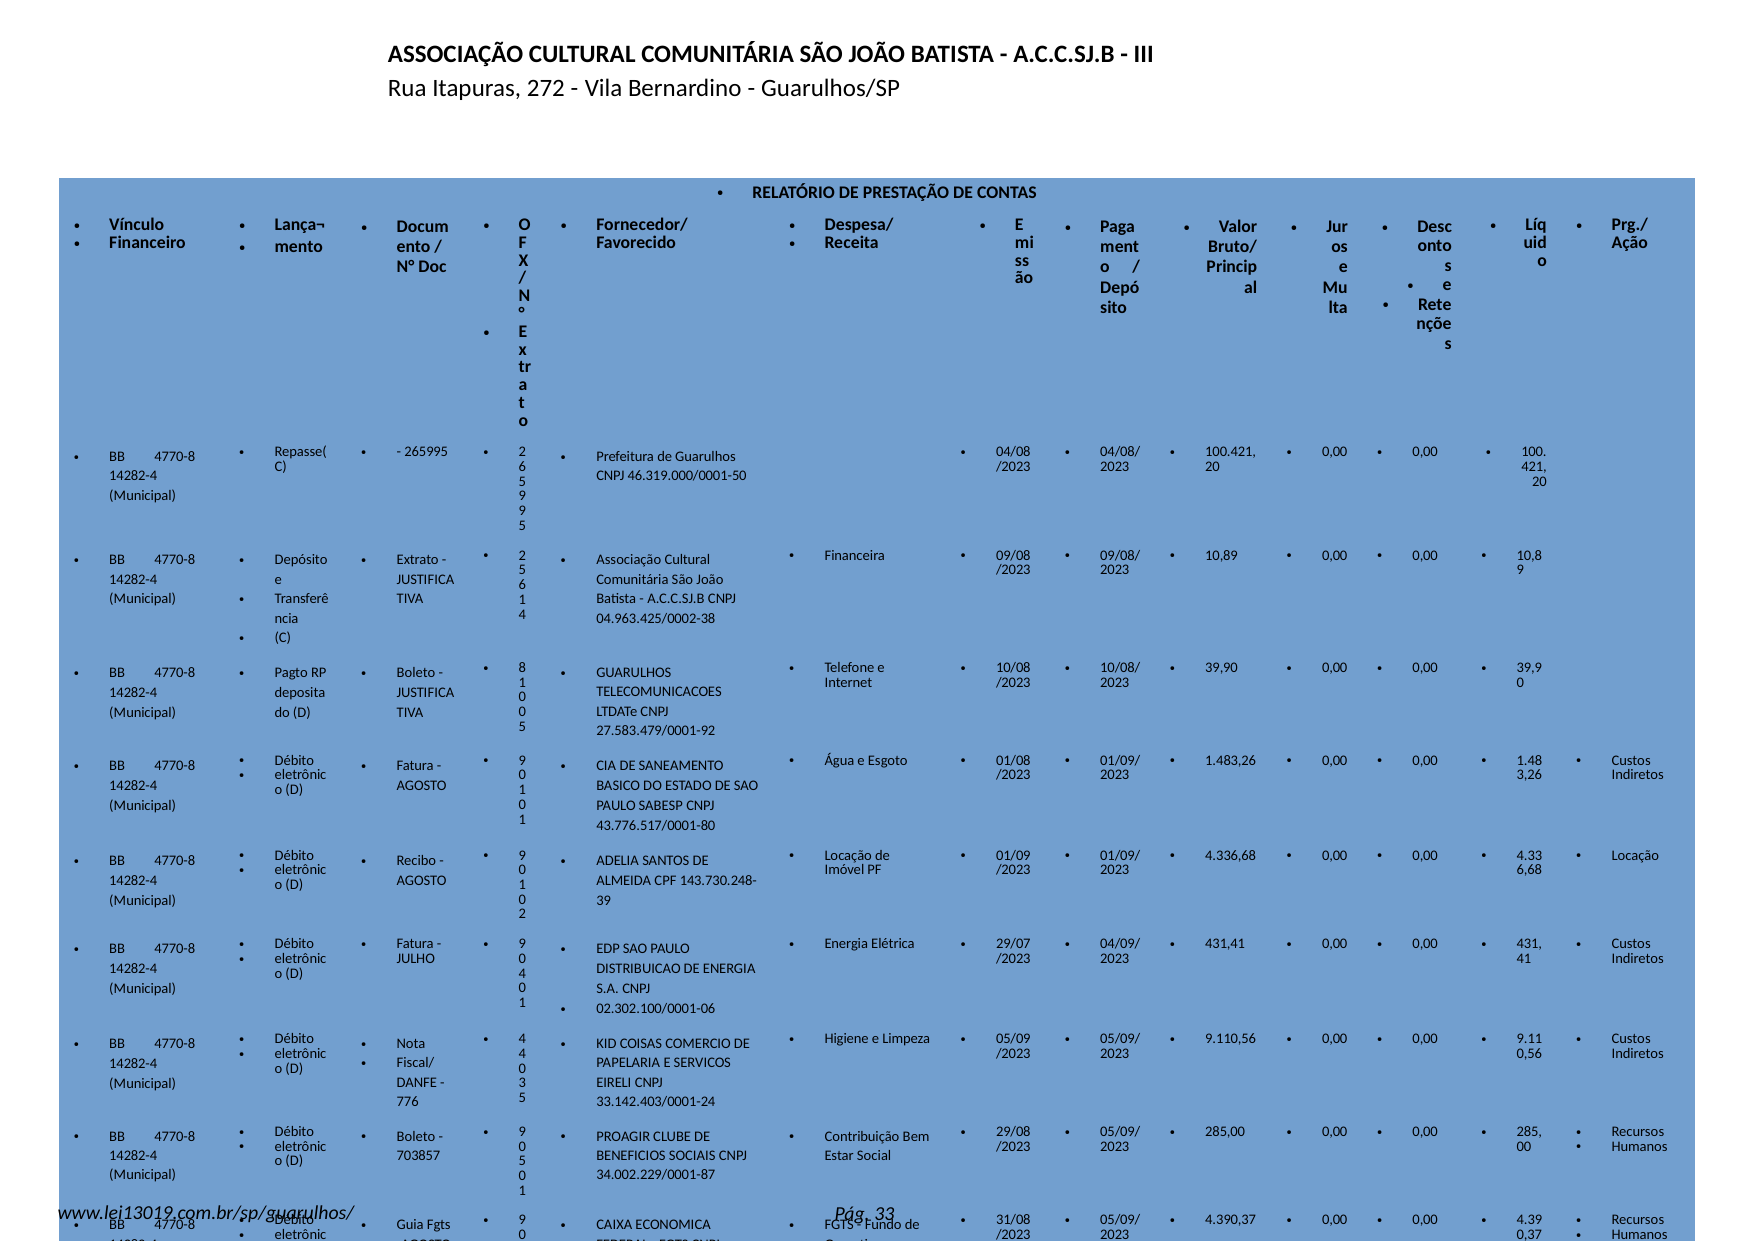

ASSOCIAÇÃO CULTURAL COMUNITÁRIA SÃO JOÃO BATISTA - A.C.C.SJ.B - III
Rua Itapuras, 272 - Vila Bernardino - Guarulhos/SP
| RELATÓRIO DE PRESTAÇÃO DE CONTAS | | | | | | | | | | | | |
| --- | --- | --- | --- | --- | --- | --- | --- | --- | --- | --- | --- | --- |
| Vínculo Financeiro | Lança¬ mento | Documento / N° Doc | OFX/N° Extrato | Fornecedor/ Favorecido | Despesa/ Receita | Emissão | Pagamento / Depósito | Valor Bruto/ Principal | Juros e Multa | Descontos e Retenções | Líquido | Prg./Ação |
| BB 4770-8 14282-4 (Municipal) | Repasse(C) | - 265995 | 265995 | Prefeitura de Guarulhos CNPJ 46.319.000/0001-50 | | 04/08/2023 | 04/08/2023 | 100.421,20 | 0,00 | 0,00 | 100.421,20 | |
| BB 4770-8 14282-4 (Municipal) | Depósito e Transferência (C) | Extrato -JUSTIFICATIVA | 25614 | Associação Cultural Comunitária São João Batista - A.C.C.SJ.B CNPJ 04.963.425/0002-38 | Financeira | 09/08/2023 | 09/08/2023 | 10,89 | 0,00 | 0,00 | 10,89 | |
| BB 4770-8 14282-4 (Municipal) | Pagto RP depositado (D) | Boleto -JUSTIFICATIVA | 81005 | GUARULHOS TELECOMUNICACOES LTDATe CNPJ 27.583.479/0001-92 | Telefone e Internet | 10/08/2023 | 10/08/2023 | 39,90 | 0,00 | 0,00 | 39,90 | |
| BB 4770-8 14282-4 (Municipal) | Débito eletrônico (D) | Fatura -AGOSTO | 90101 | CIA DE SANEAMENTO BASICO DO ESTADO DE SAO PAULO SABESP CNPJ 43.776.517/0001-80 | Água e Esgoto | 01/08/2023 | 01/09/2023 | 1.483,26 | 0,00 | 0,00 | 1.483,26 | Custos Indiretos |
| BB 4770-8 14282-4 (Municipal) | Débito eletrônico (D) | Recibo -AGOSTO | 90102 | ADELIA SANTOS DE ALMEIDA CPF 143.730.248-39 | Locação de Imóvel PF | 01/09/2023 | 01/09/2023 | 4.336,68 | 0,00 | 0,00 | 4.336,68 | Locação |
| BB 4770-8 14282-4 (Municipal) | Débito eletrônico (D) | Fatura - JULHO | 90401 | EDP SAO PAULO DISTRIBUICAO DE ENERGIA S.A. CNPJ 02.302.100/0001-06 | Energia Elétrica | 29/07/2023 | 04/09/2023 | 431,41 | 0,00 | 0,00 | 431,41 | Custos Indiretos |
| BB 4770-8 14282-4 (Municipal) | Débito eletrônico (D) | Nota Fiscal/DANFE -776 | 44035 | KID COISAS COMERCIO DE PAPELARIA E SERVICOS EIRELI CNPJ 33.142.403/0001-24 | Higiene e Limpeza | 05/09/2023 | 05/09/2023 | 9.110,56 | 0,00 | 0,00 | 9.110,56 | Custos Indiretos |
| BB 4770-8 14282-4 (Municipal) | Débito eletrônico (D) | Boleto -703857 | 90501 | PROAGIR CLUBE DE BENEFICIOS SOCIAIS CNPJ 34.002.229/0001-87 | Contribuição Bem Estar Social | 29/08/2023 | 05/09/2023 | 285,00 | 0,00 | 0,00 | 285,00 | Recursos Humanos |
| BB 4770-8 14282-4 (Municipal) | Débito eletrônico (D) | Guia Fgts -AGOSTO | 90502 | CAIXA ECONOMICA FEDERAL - FGTS CNPJ 00.360.305/0001-04 | FGTS - Fundo de Garantia | 31/08/2023 | 05/09/2023 | 4.390,37 | 0,00 | 0,00 | 4.390,37 | Recursos Humanos |
| BB 4770-8 14282-4 (Municipal) | Débito eletrônico (D) | Nota fiscal de serviços -376894 | 90601 | WIN-ADMINISTRADORA DE BENEFICIOS LTDA CNPJ 19.112.659/0001-68 | Convênio Odontológico ((consignado) | 01/09/2023 | 06/09/2023 | 286,80 | 0,00 | 0,00 | 286,80 | Recursos Humanos |
| BB 4770-8 14282-4 (Municipal) | Débito eletrônico (D) | Nota fiscal de serviços -1086 | 90602 | BANTINI SERVICOS DE ENGENHARIA LTDA CNPJ 29.458.610/0001-15 | Engenheiro de Segurança no Trabalho PJ | 06/09/2023 | 06/09/2023 | 440,00 | 0,00 | 0,00 | 440,00 | Custos Indiretos |
| BB 4770-8 14282-4 (Municipal) | Débito eletrônico (D) | Guia outras -AGOSTO | 91102 | SINDBENEFICENTE CNPJ 12.403.462/0001-39 | Contribuição Sindical | 01/09/2023 | 11/09/2023 | 900,00 | 0,00 | 0,00 | 900,00 | Recursos Humanos |
www.lei13019.com.br/sp/guarulhos/
Pág. 33